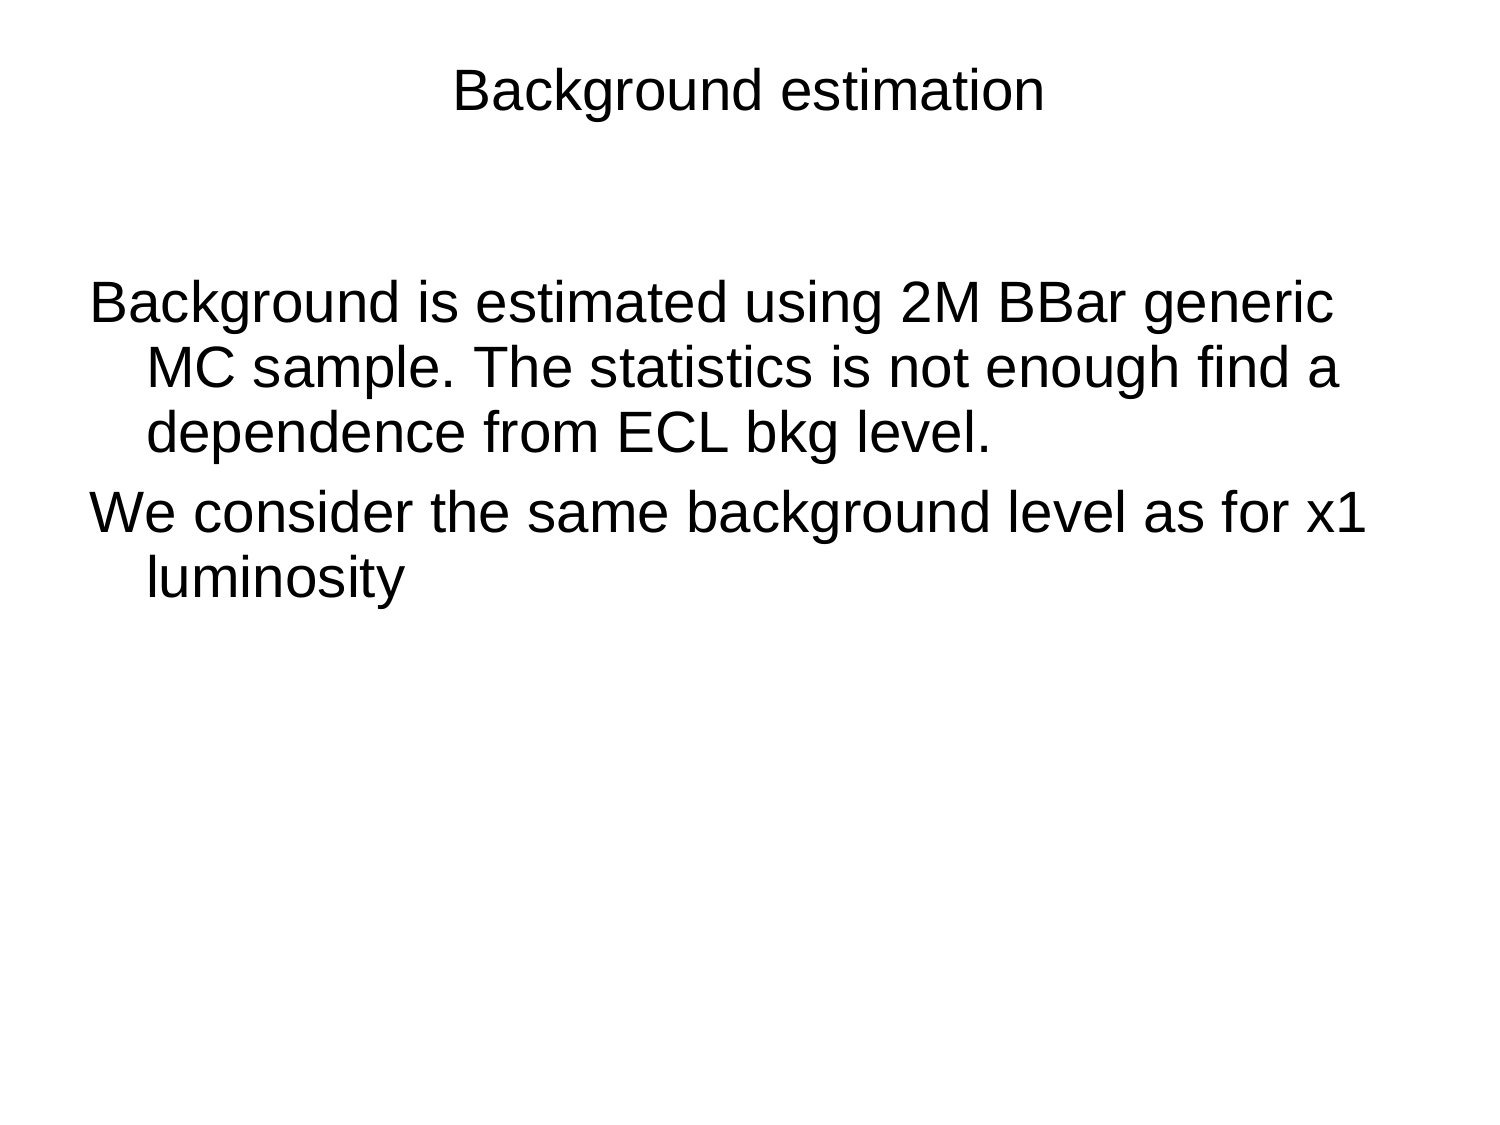

# Background estimation
Background is estimated using 2M BBar generic MC sample. The statistics is not enough find a dependence from ECL bkg level.
We consider the same background level as for x1 luminosity